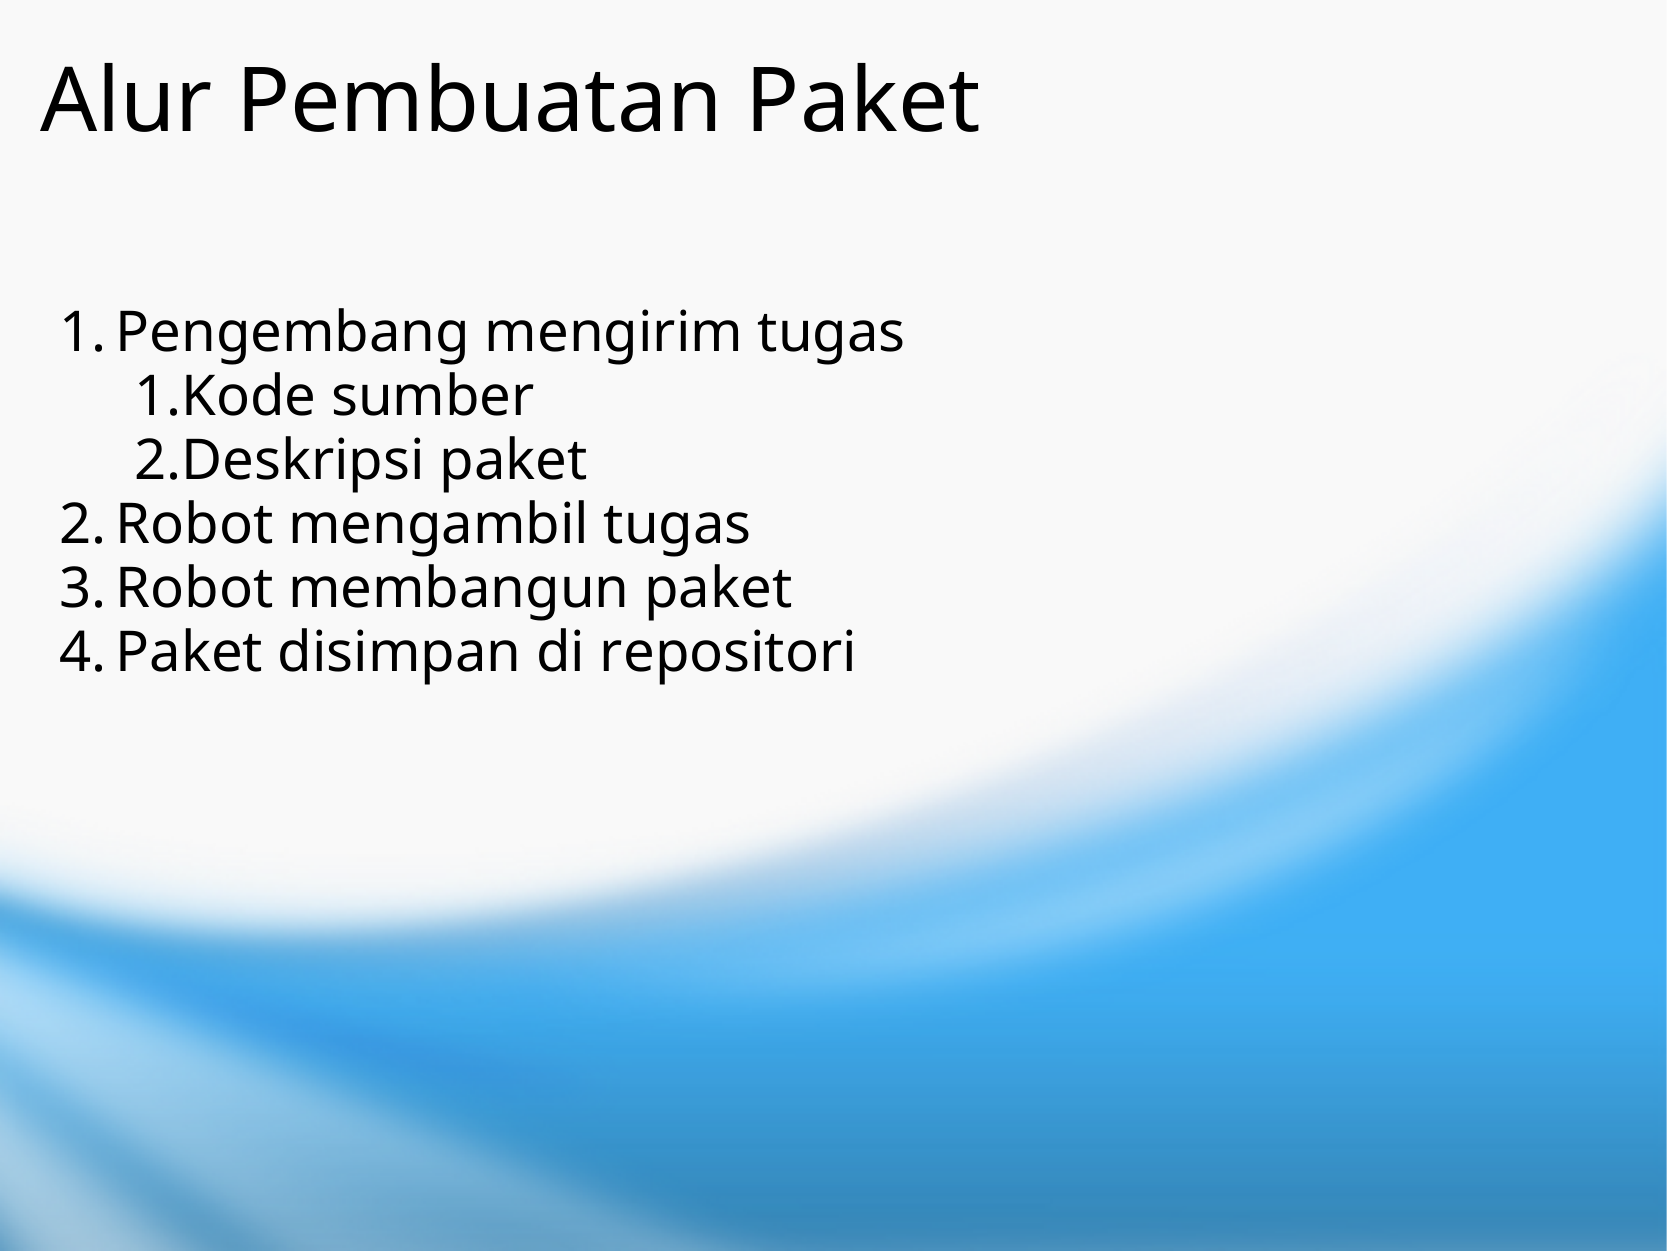

# Alur Pembuatan Paket
Pengembang mengirim tugas
Kode sumber
Deskripsi paket
Robot mengambil tugas
Robot membangun paket
Paket disimpan di repositori